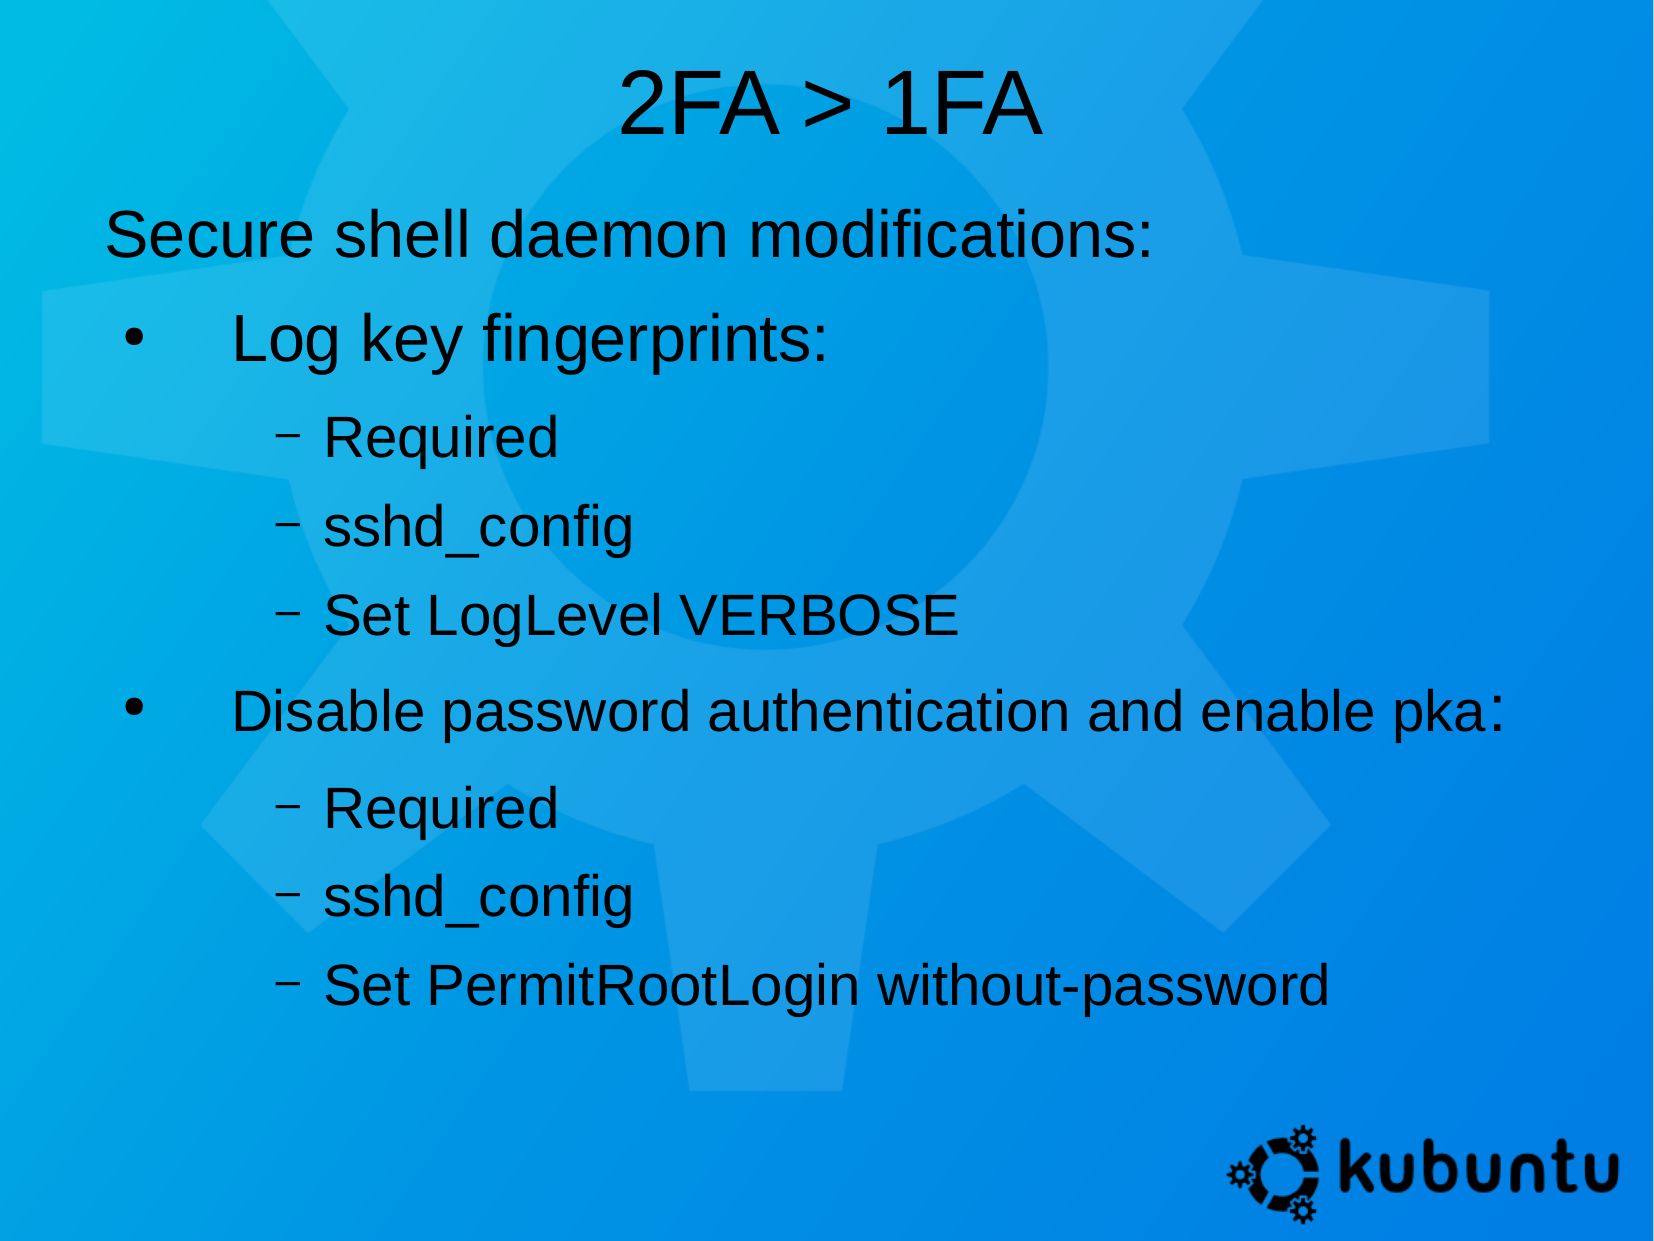

# 2FA > 1FA
Secure shell daemon modifications:
 Log key fingerprints:
Required
sshd_config
Set LogLevel VERBOSE
 Disable password authentication and enable pka:
Required
sshd_config
Set PermitRootLogin without-password